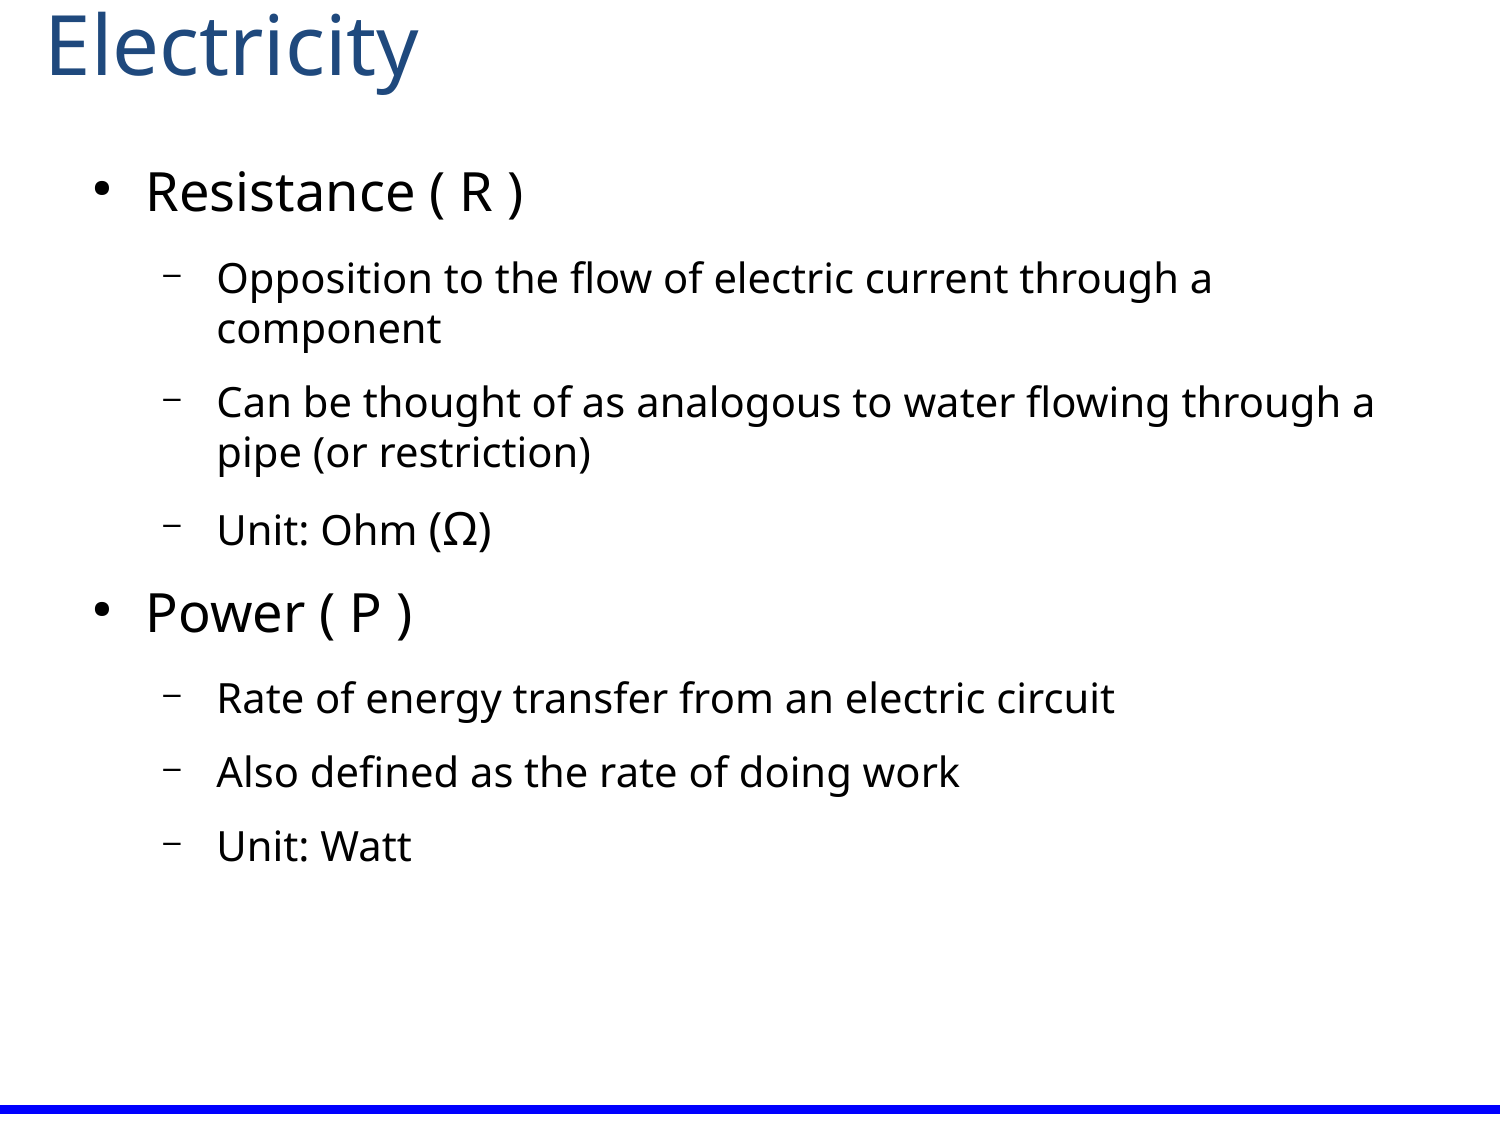

# Electricity
Resistance ( R )
Opposition to the flow of electric current through a component
Can be thought of as analogous to water flowing through a pipe (or restriction)
Unit: Ohm (Ω)
Power ( P )
Rate of energy transfer from an electric circuit
Also defined as the rate of doing work
Unit: Watt